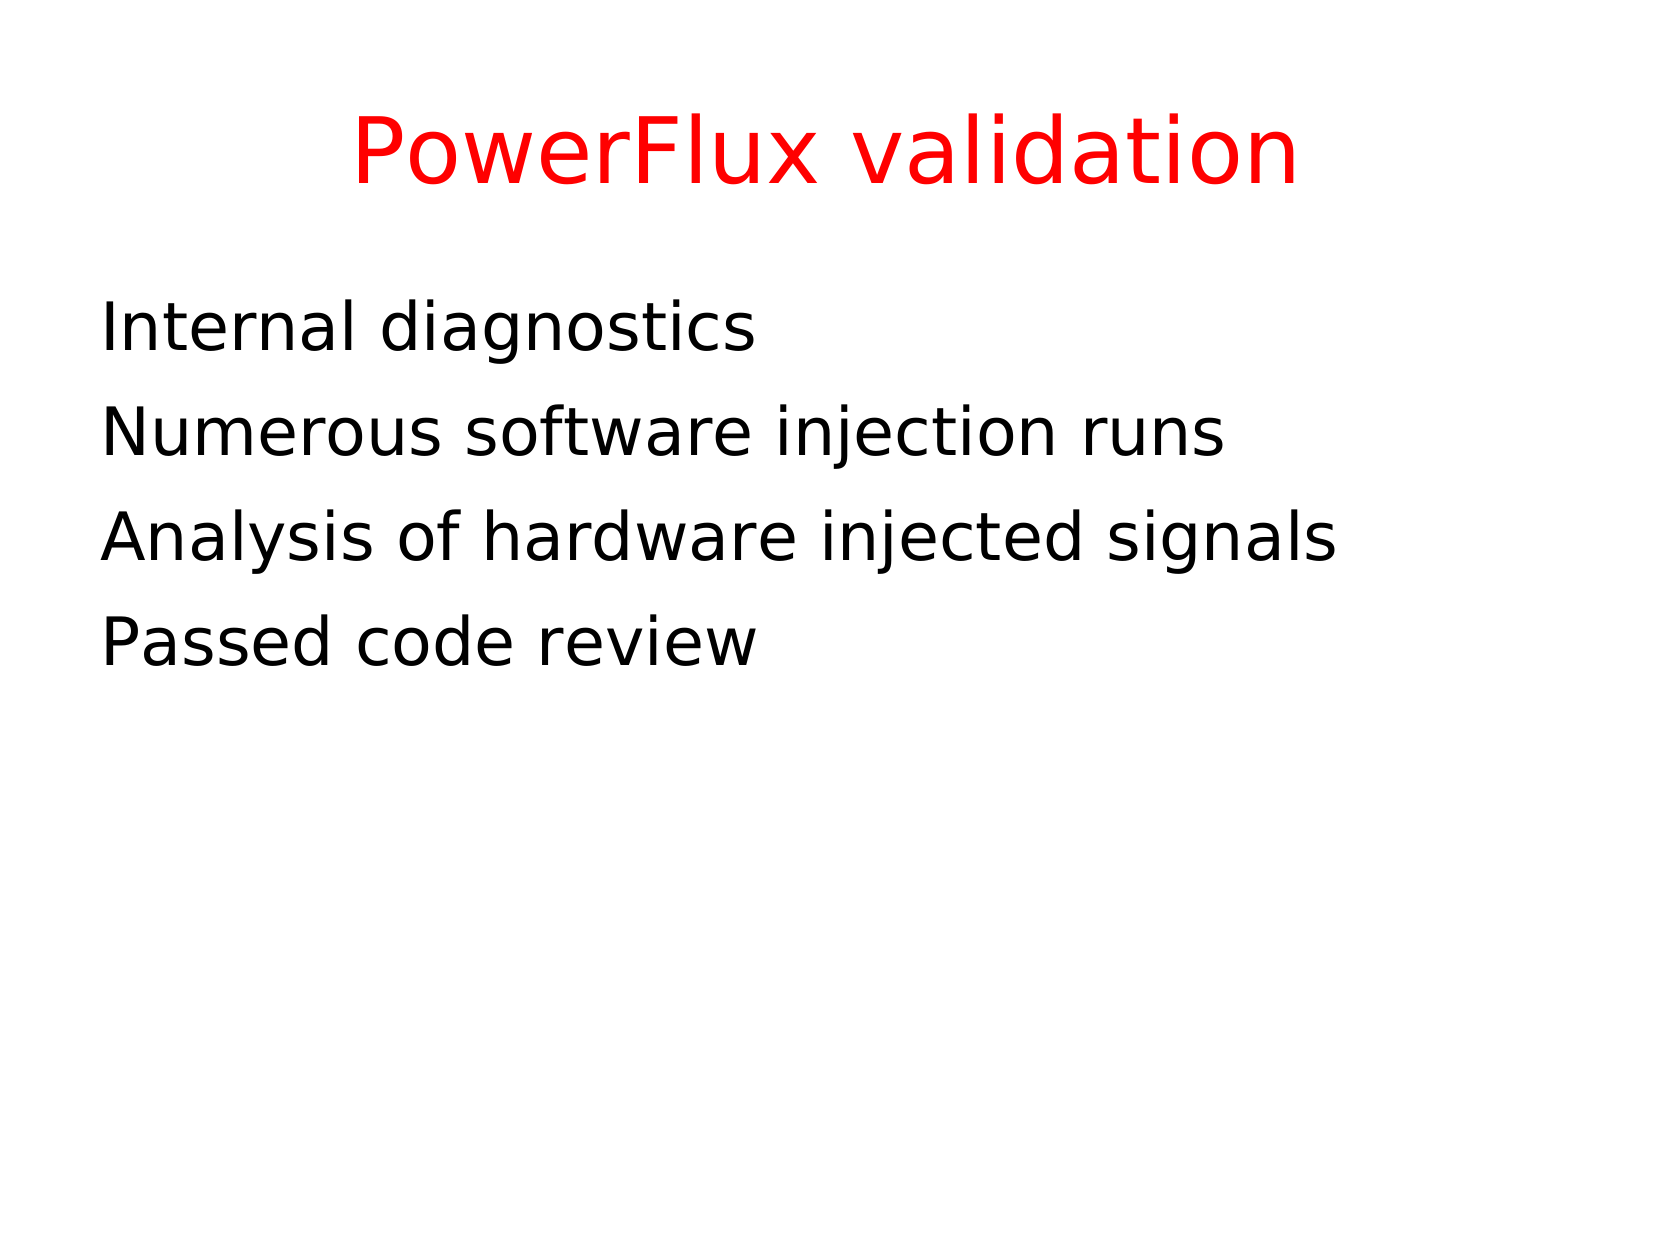

# PowerFlux validation
Internal diagnostics
Numerous software injection runs
Analysis of hardware injected signals
Passed code review